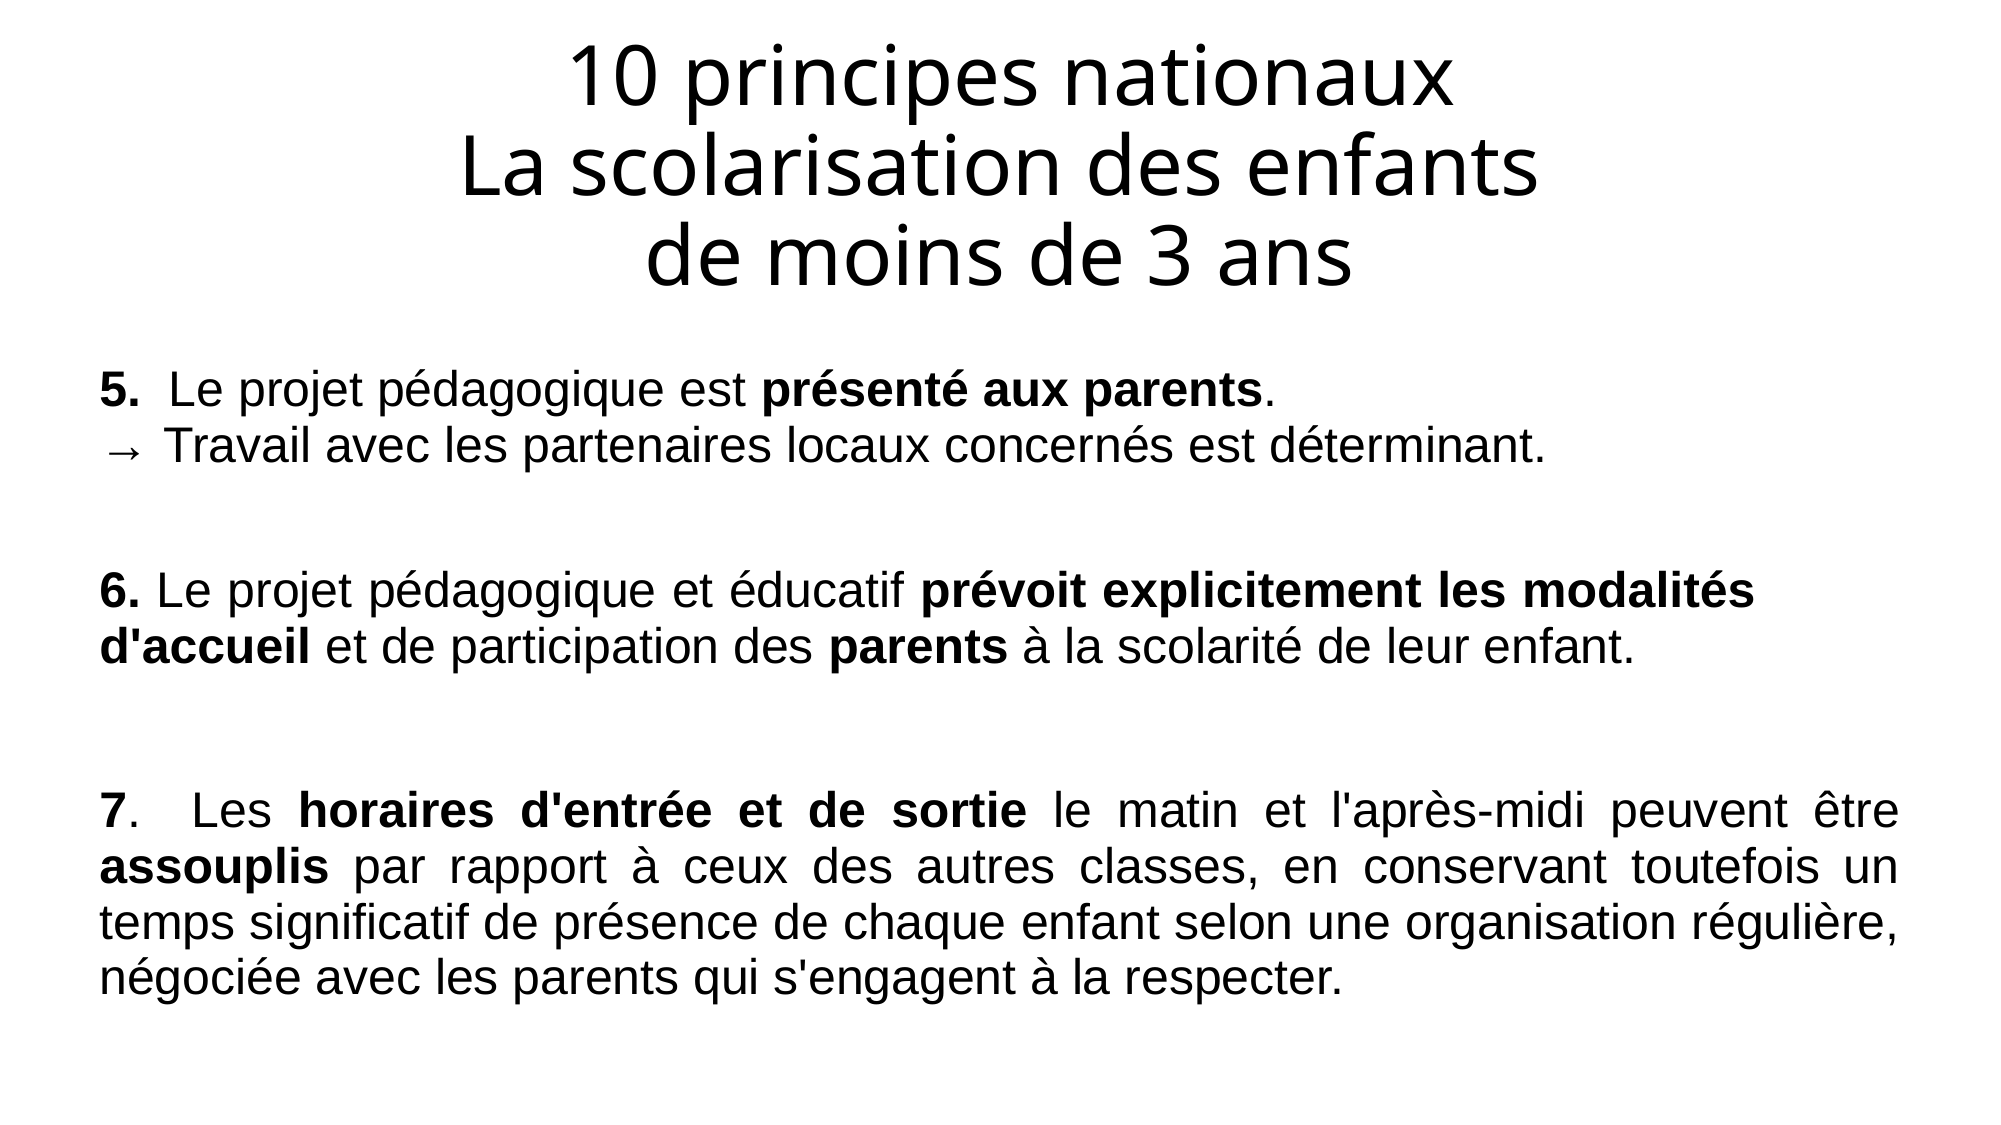

# 10 principes nationaux La scolarisation des enfants de moins de 3 ans
5. Le projet pédagogique est présenté aux parents.
→ Travail avec les partenaires locaux concernés est déterminant.
6. Le projet pédagogique et éducatif prévoit explicitement les modalités d'accueil et de participation des parents à la scolarité de leur enfant.
7. Les horaires d'entrée et de sortie le matin et l'après-midi peuvent être assouplis par rapport à ceux des autres classes, en conservant toutefois un temps significatif de présence de chaque enfant selon une organisation régulière, négociée avec les parents qui s'engagent à la respecter.